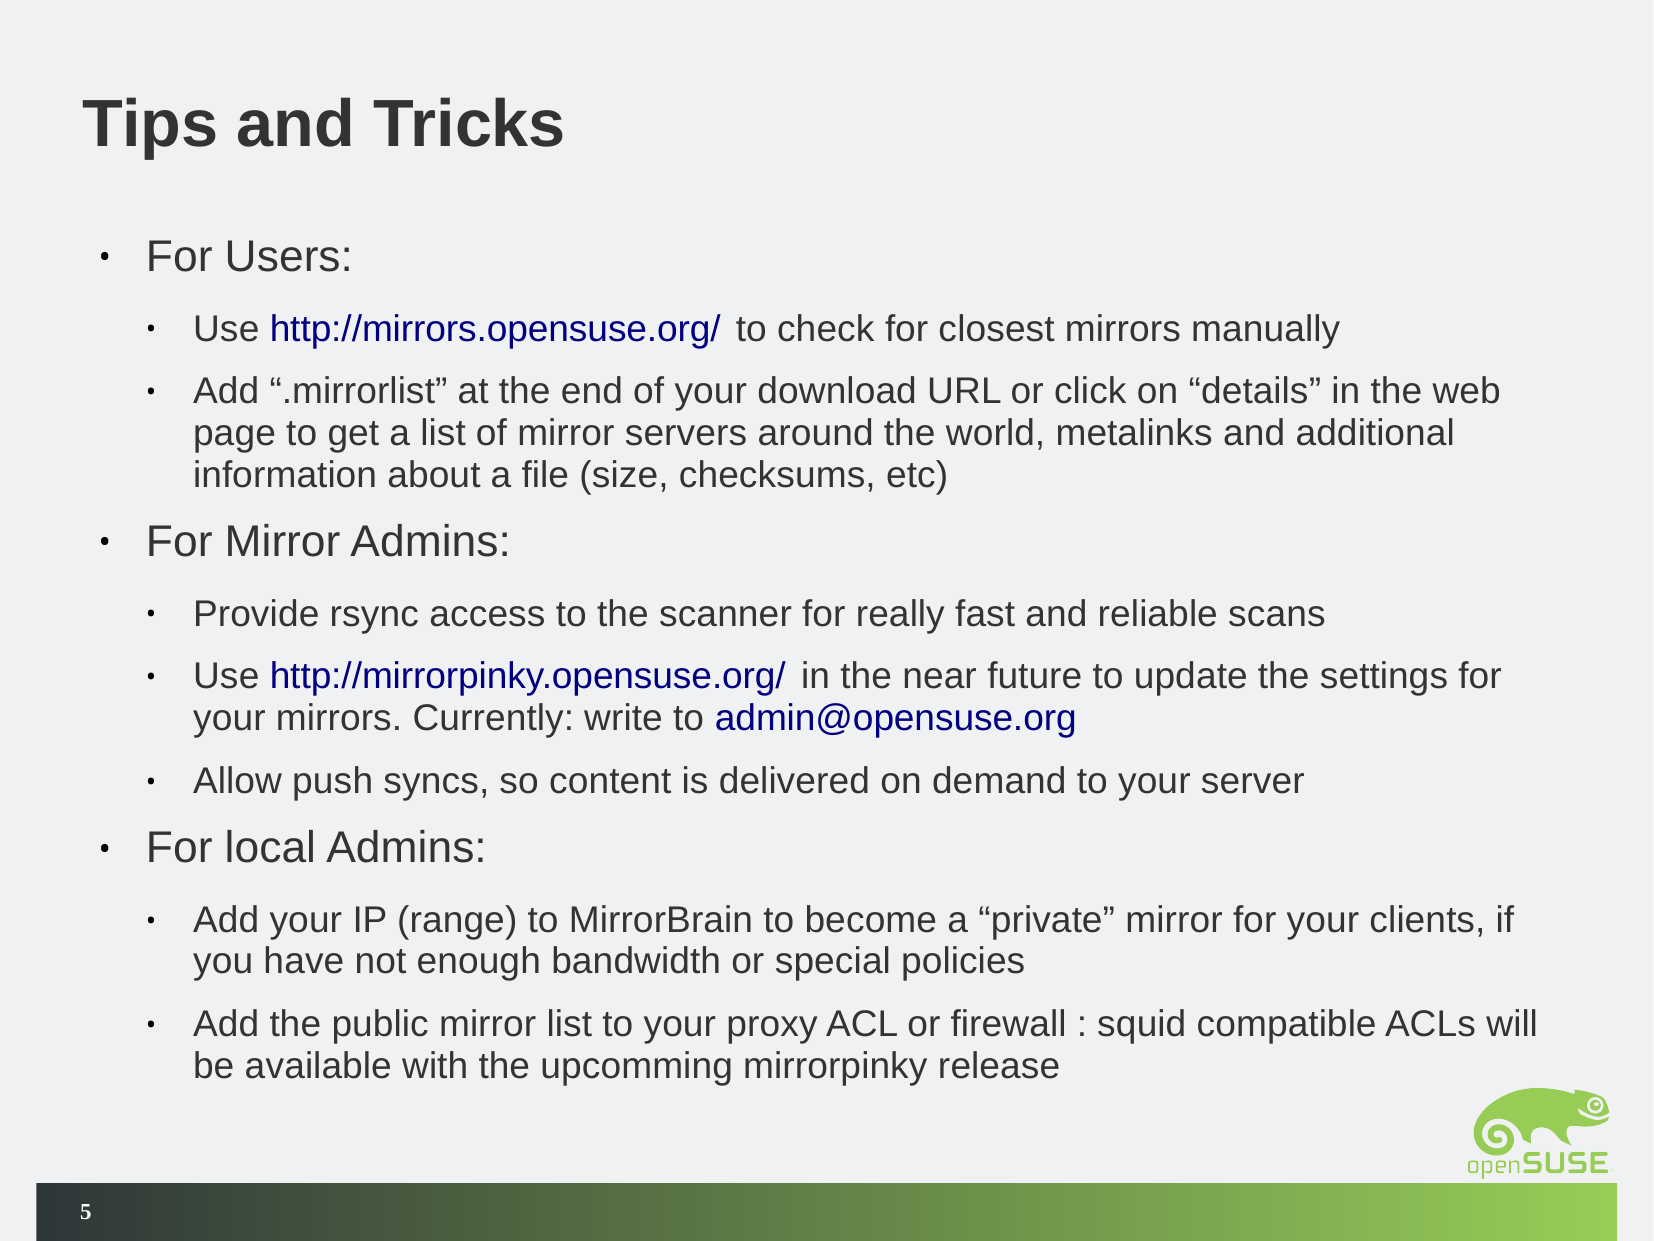

# Tips and Tricks
For Users:
Use http://mirrors.opensuse.org/ to check for closest mirrors manually
Add “.mirrorlist” at the end of your download URL or click on “details” in the web page to get a list of mirror servers around the world, metalinks and additional information about a file (size, checksums, etc)
For Mirror Admins:
Provide rsync access to the scanner for really fast and reliable scans
Use http://mirrorpinky.opensuse.org/ in the near future to update the settings for your mirrors. Currently: write to admin@opensuse.org
Allow push syncs, so content is delivered on demand to your server
For local Admins:
Add your IP (range) to MirrorBrain to become a “private” mirror for your clients, if you have not enough bandwidth or special policies
Add the public mirror list to your proxy ACL or firewall : squid compatible ACLs will be available with the upcomming mirrorpinky release
5